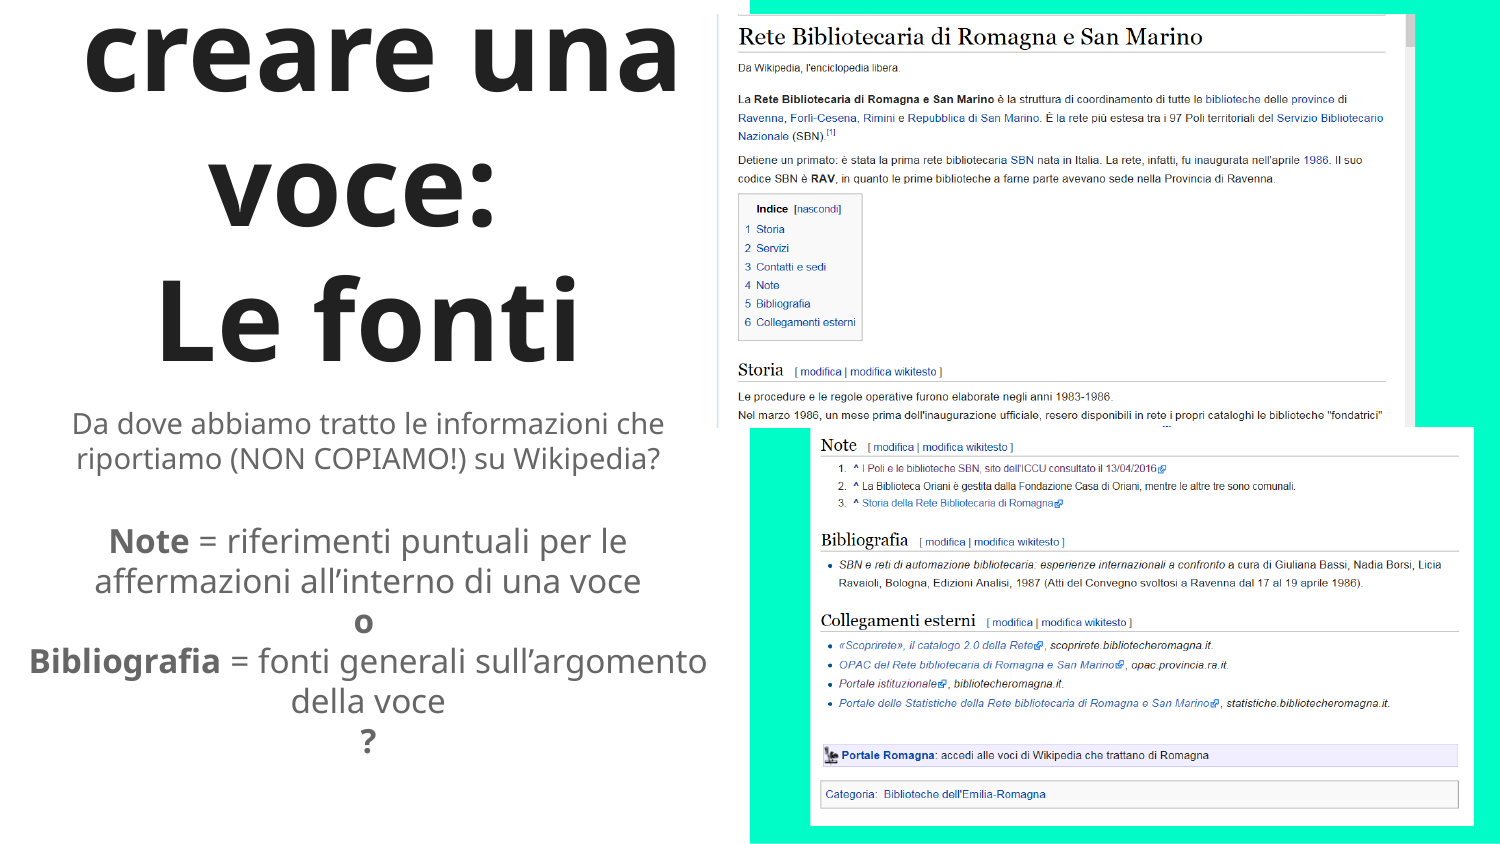

# creare una voce: Le fonti
Da dove abbiamo tratto le informazioni che riportiamo (NON COPIAMO!) su Wikipedia?
Note = riferimenti puntuali per le affermazioni all’interno di una voce
o
Bibliografia = fonti generali sull’argomento della voce
?